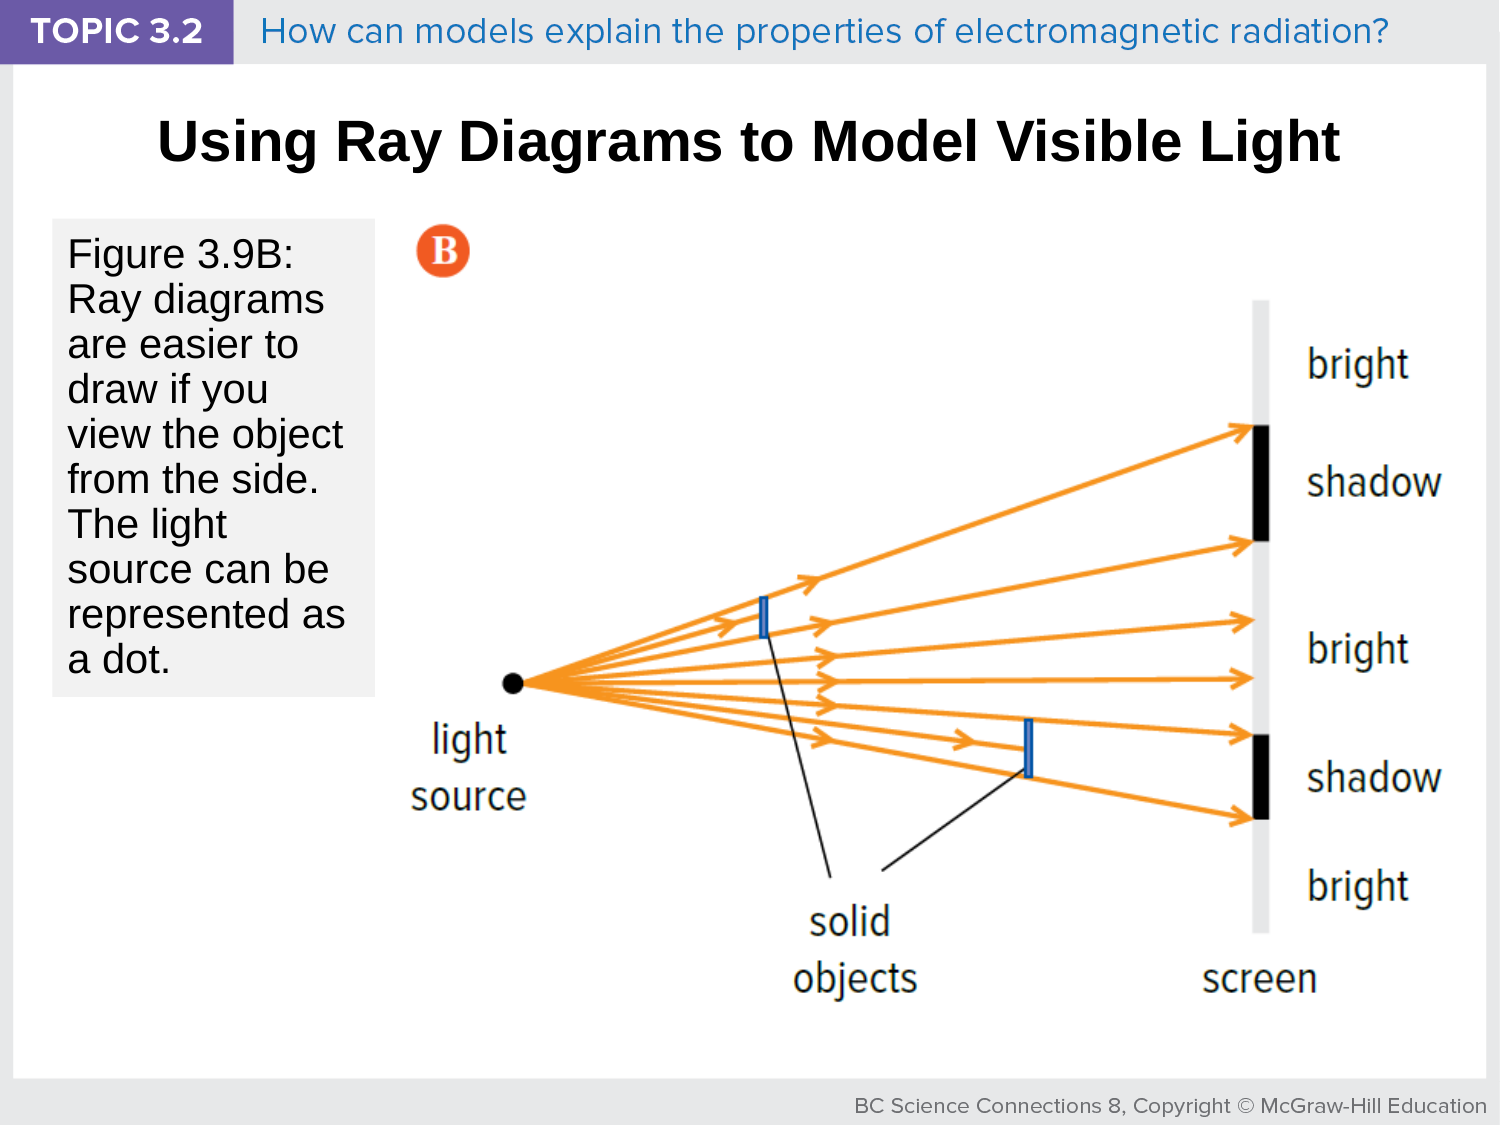

# Using Ray Diagrams to Model Visible Light
Figure 3.9B: Ray diagrams are easier to draw if you view the object from the side. The light source can be represented as a dot.